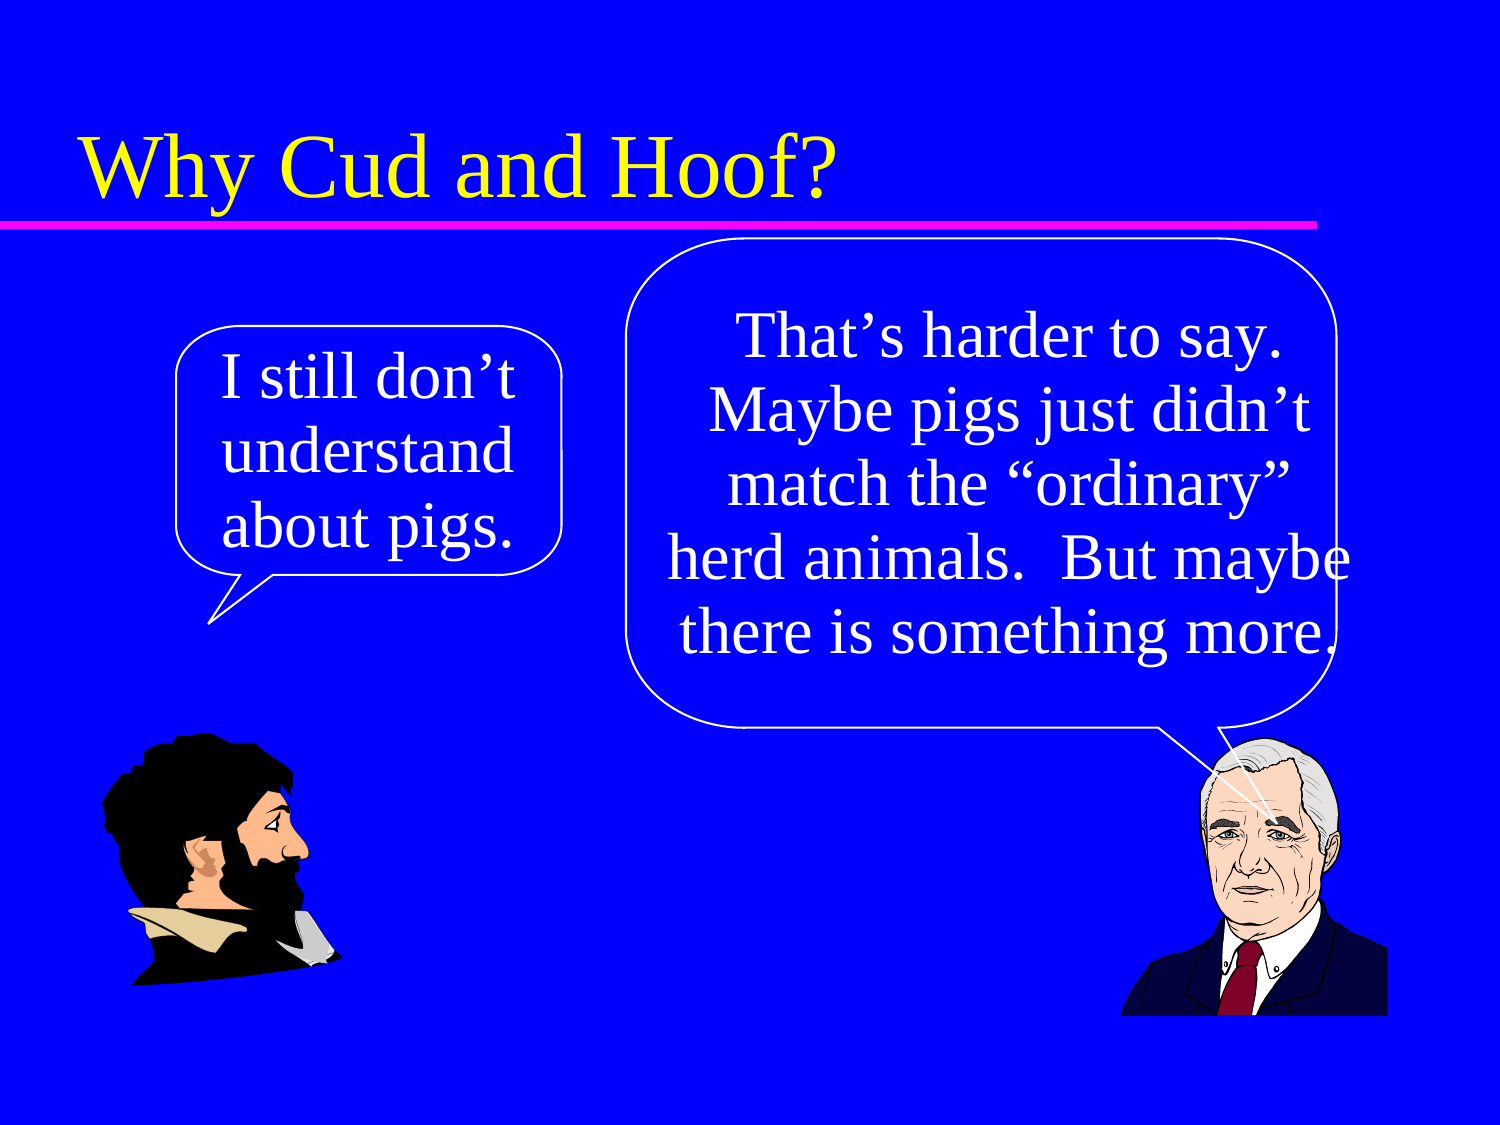

# Why Cud and Hoof?
That’s harder to say.
Maybe pigs just didn’t
match the “ordinary”
herd animals. But maybe
there is something more.
I still don’t
understand
about pigs.